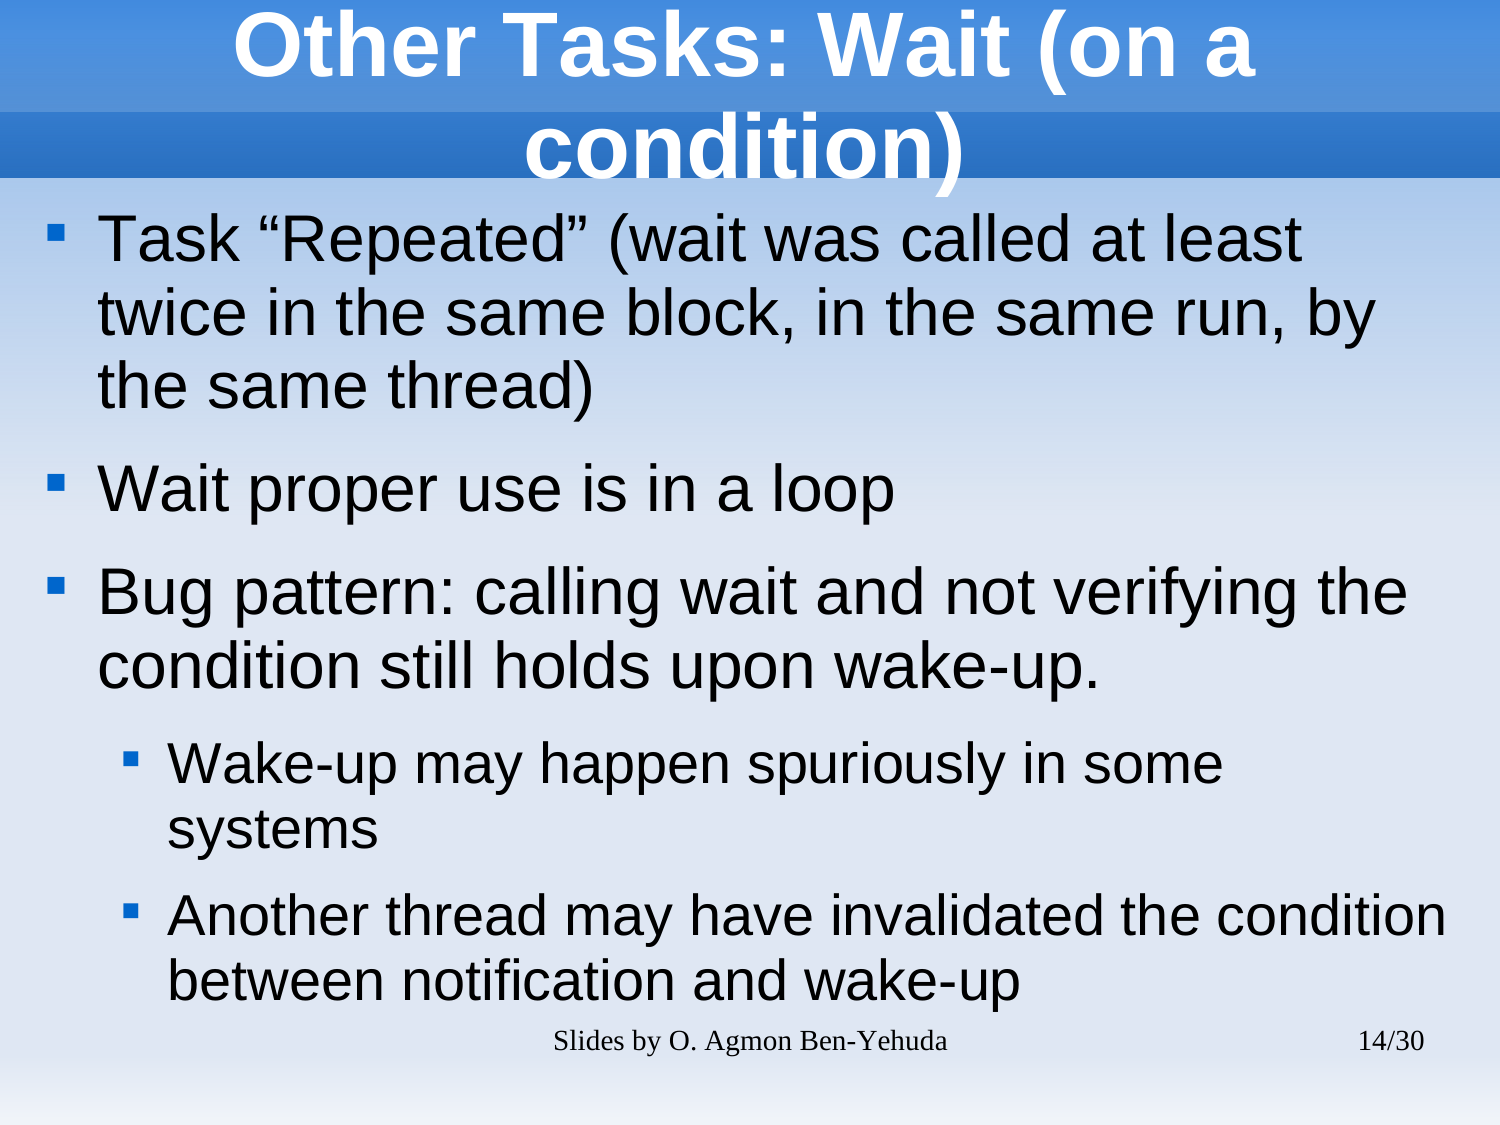

# Other Tasks: Wait (on a condition)
Task “Repeated” (wait was called at least twice in the same block, in the same run, by the same thread)
Wait proper use is in a loop
Bug pattern: calling wait and not verifying the condition still holds upon wake-up.
Wake-up may happen spuriously in some systems
Another thread may have invalidated the condition between notification and wake-up
Slides by O. Agmon Ben-Yehuda
14